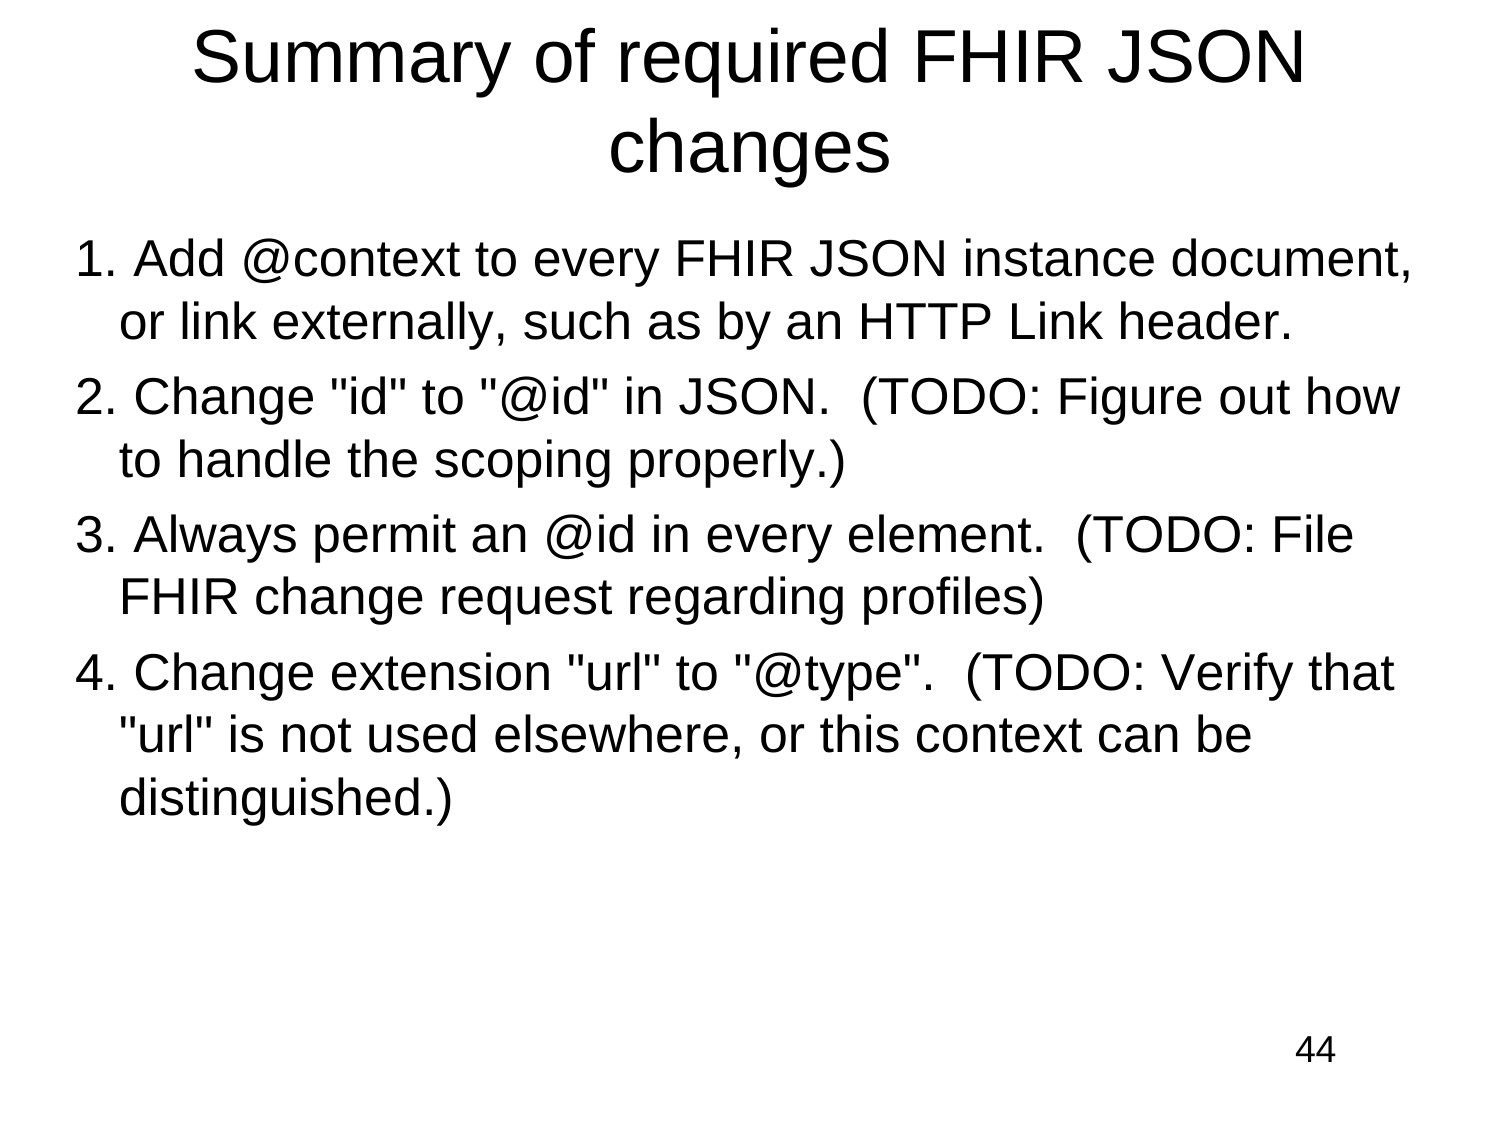

# Summary of required FHIR JSON changes
 Add @context to every FHIR JSON instance document, or link externally, such as by an HTTP Link header.
 Change "id" to "@id" in JSON. (TODO: Figure out how to handle the scoping properly.)
 Always permit an @id in every element. (TODO: File FHIR change request regarding profiles)
 Change extension "url" to "@type". (TODO: Verify that "url" is not used elsewhere, or this context can be distinguished.)
44